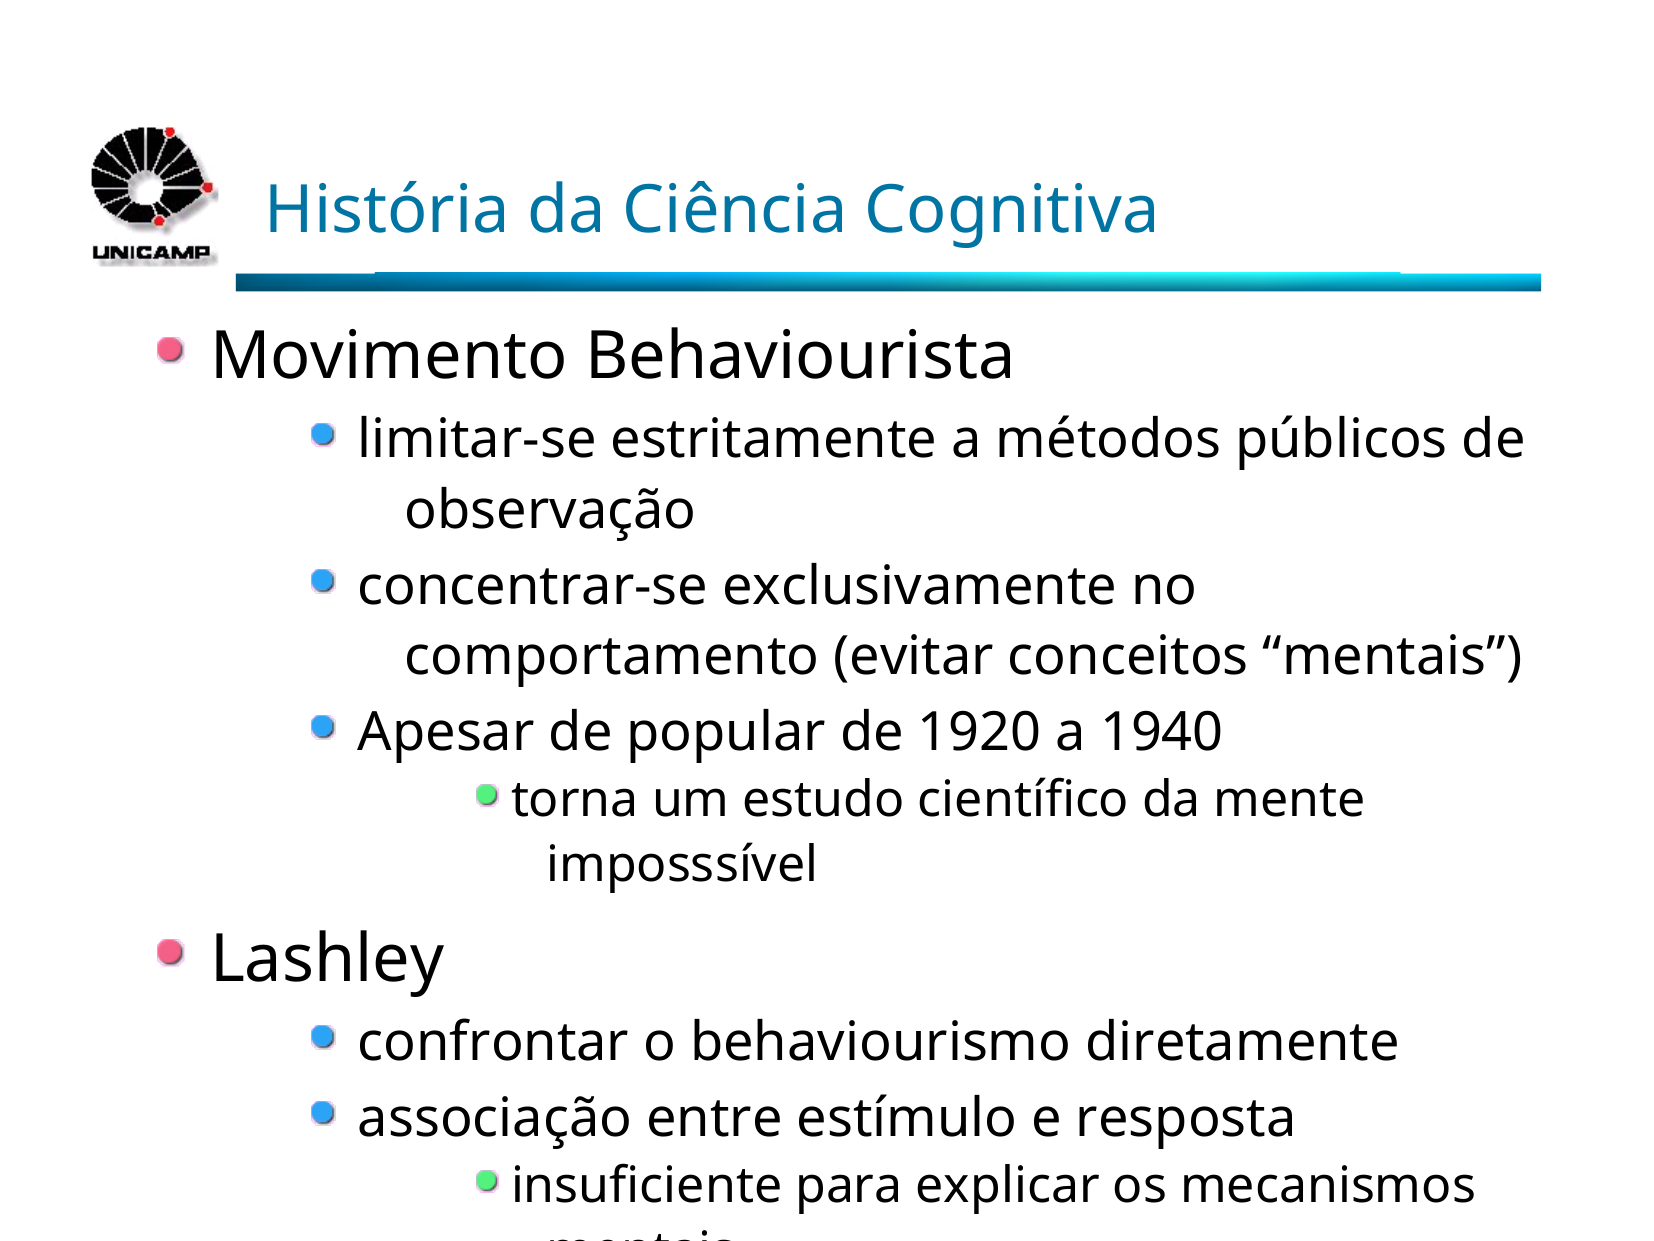

# História da Ciência Cognitiva
Movimento Behaviourista
limitar-se estritamente a métodos públicos de observação
concentrar-se exclusivamente no comportamento (evitar conceitos “mentais”)
Apesar de popular de 1920 a 1940
torna um estudo científico da mente imposssível
Lashley
confrontar o behaviourismo diretamente
associação entre estímulo e resposta
insuficiente para explicar os mecanismos mentais